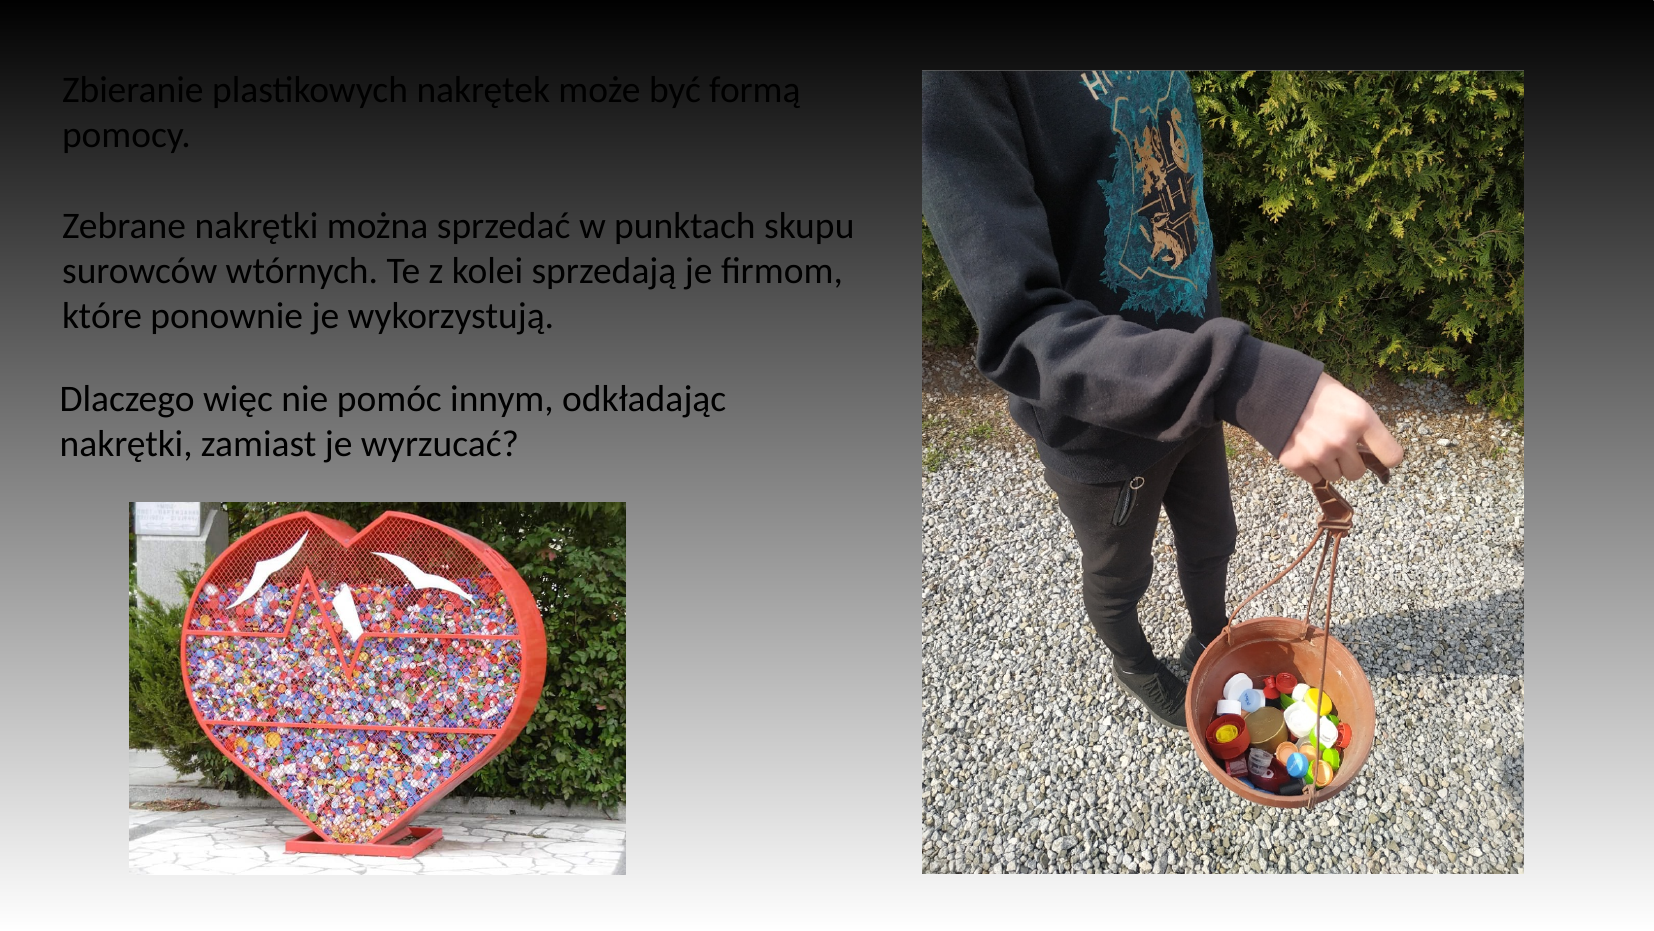

Zbieranie plastikowych nakrętek może być formą pomocy.
Zebrane nakrętki można sprzedać w punktach skupu surowców wtórnych. Te z kolei sprzedają je firmom, które ponownie je wykorzystują.
Dlaczego więc nie pomóc innym, odkładając nakrętki, zamiast je wyrzucać?